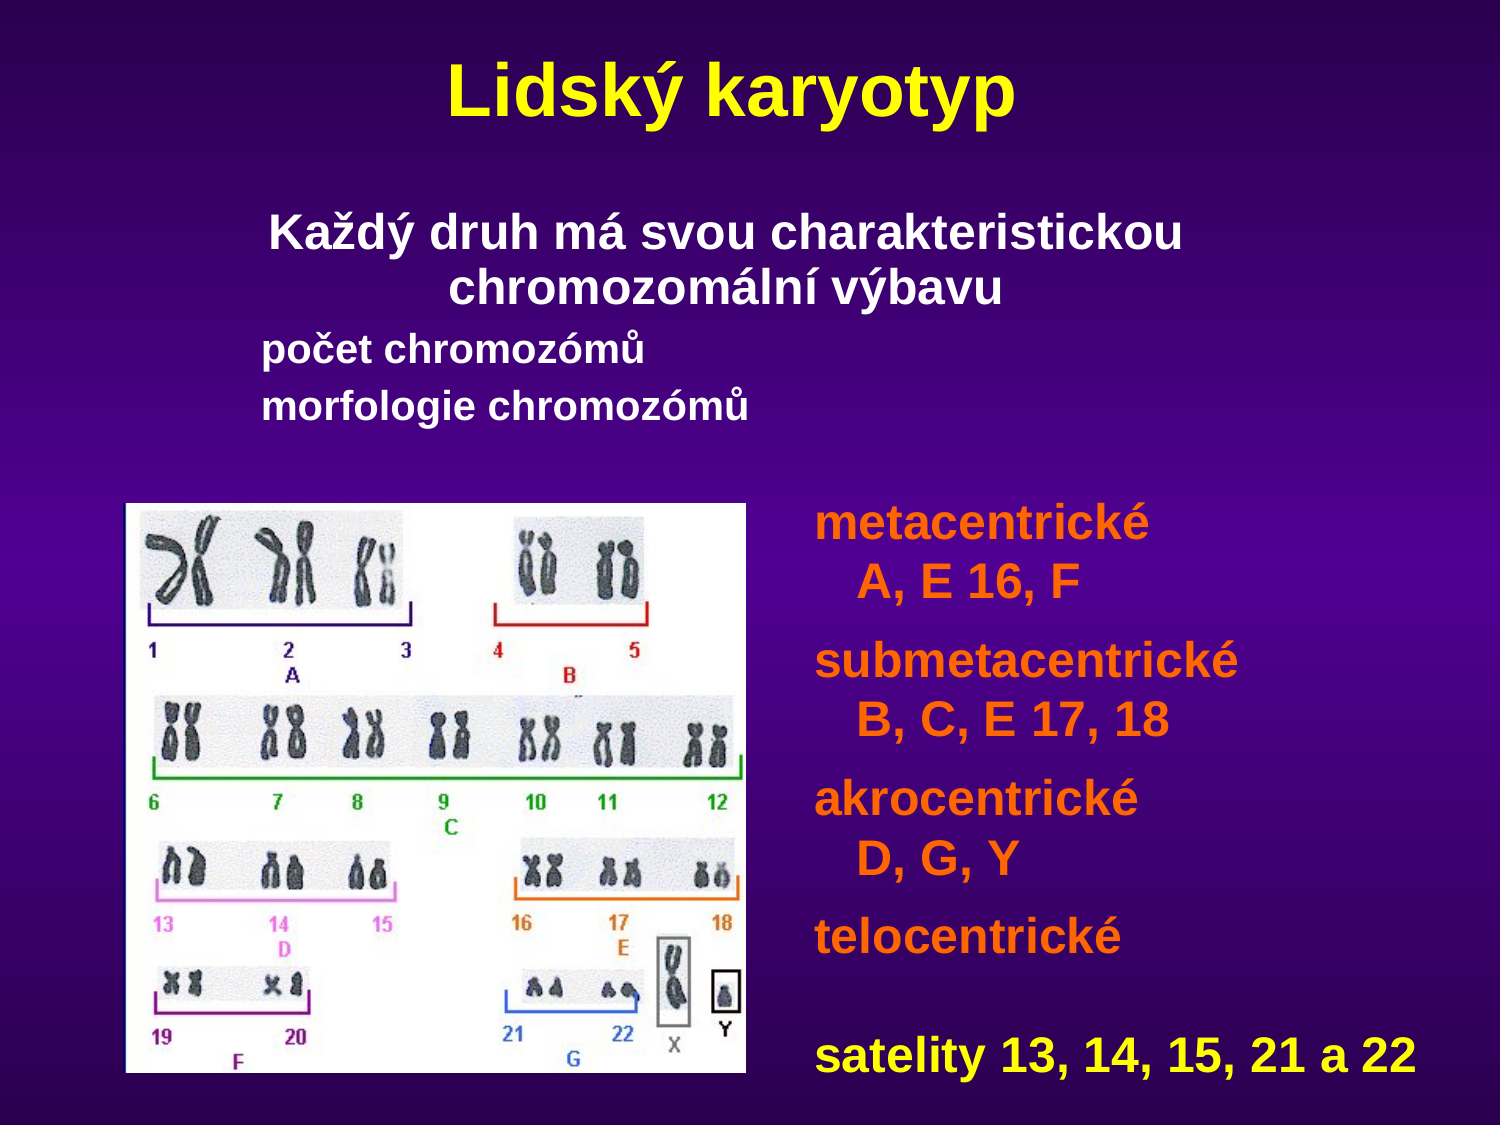

# Lidský karyotyp
Každý druh má svou charakteristickou chromozomální výbavu
počet chromozómů
morfologie chromozómů
 metacentrické
 A, E 16, F
 submetacentrické
 B, C, E 17, 18
 akrocentrické
 D, G, Y
 telocentrické
 satelity 13, 14, 15, 21 a 22